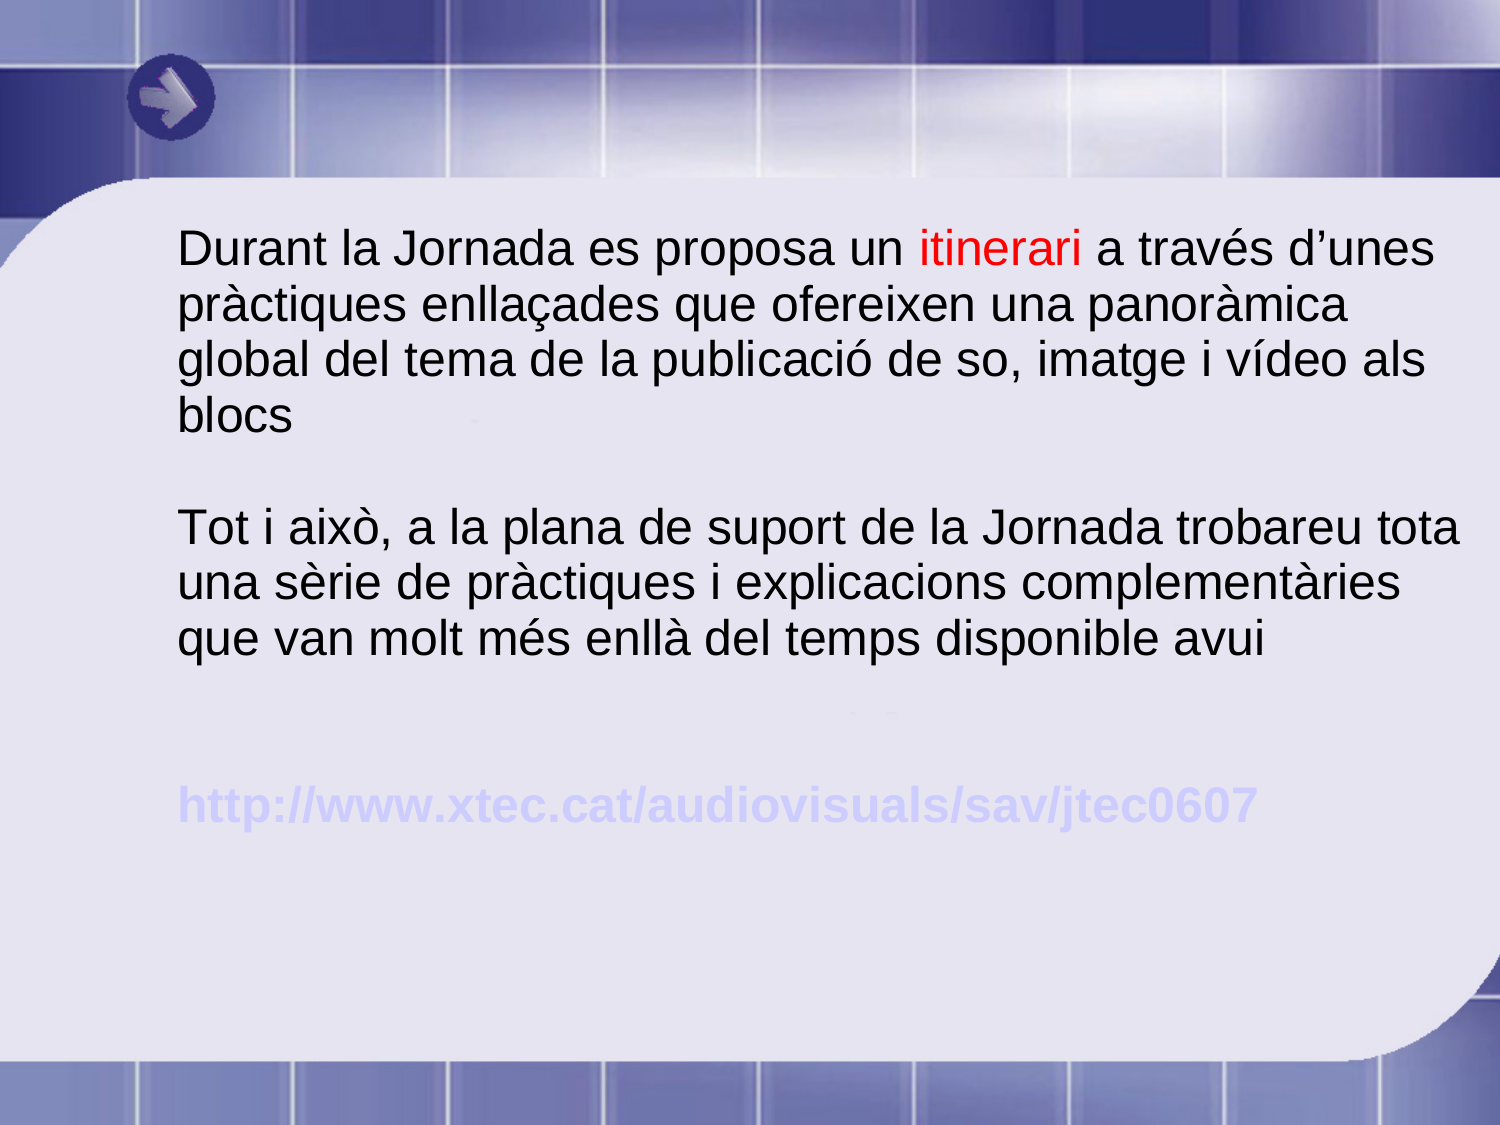

Durant la Jornada es proposa un itinerari a través d’unes pràctiques enllaçades que ofereixen una panoràmica global del tema de la publicació de so, imatge i vídeo als blocs
Tot i això, a la plana de suport de la Jornada trobareu tota una sèrie de pràctiques i explicacions complementàries que van molt més enllà del temps disponible avui
http://www.xtec.cat/audiovisuals/sav/jtec0607